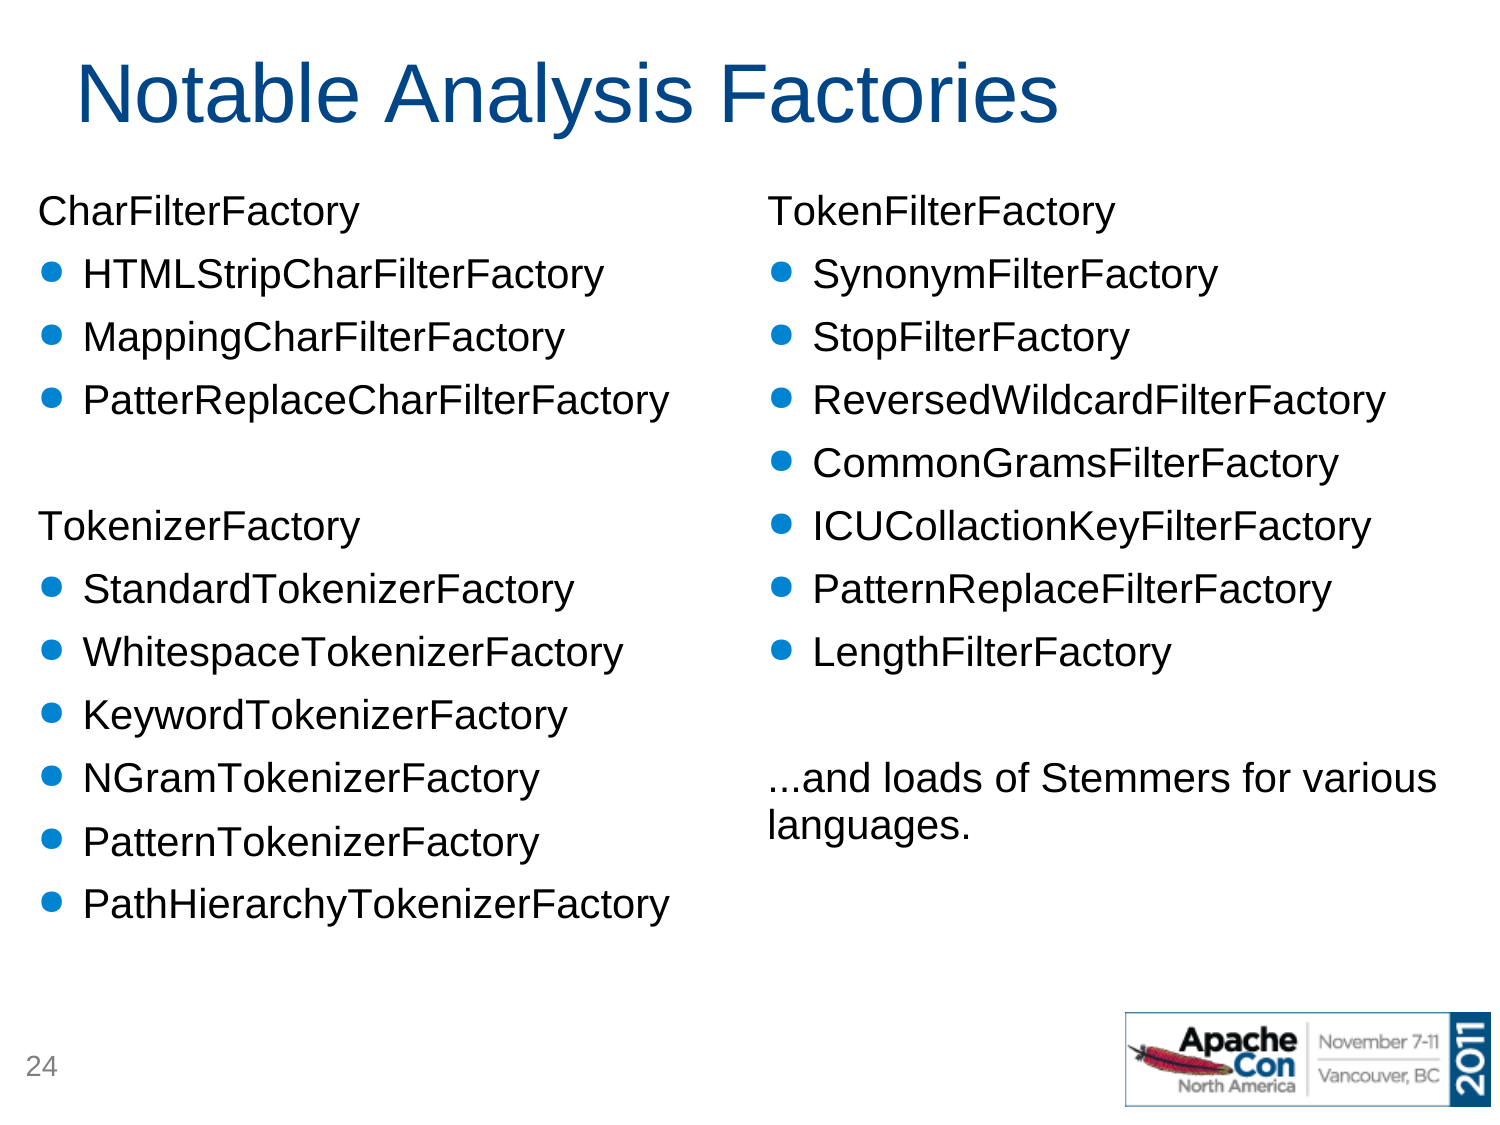

# Notable Analysis Factories
CharFilterFactory
HTMLStripCharFilterFactory
MappingCharFilterFactory
PatterReplaceCharFilterFactory
TokenizerFactory
StandardTokenizerFactory
WhitespaceTokenizerFactory
KeywordTokenizerFactory
NGramTokenizerFactory
PatternTokenizerFactory
PathHierarchyTokenizerFactory
TokenFilterFactory
SynonymFilterFactory
StopFilterFactory
ReversedWildcardFilterFactory
CommonGramsFilterFactory
ICUCollactionKeyFilterFactory
PatternReplaceFilterFactory
LengthFilterFactory
...and loads of Stemmers for various languages.
24